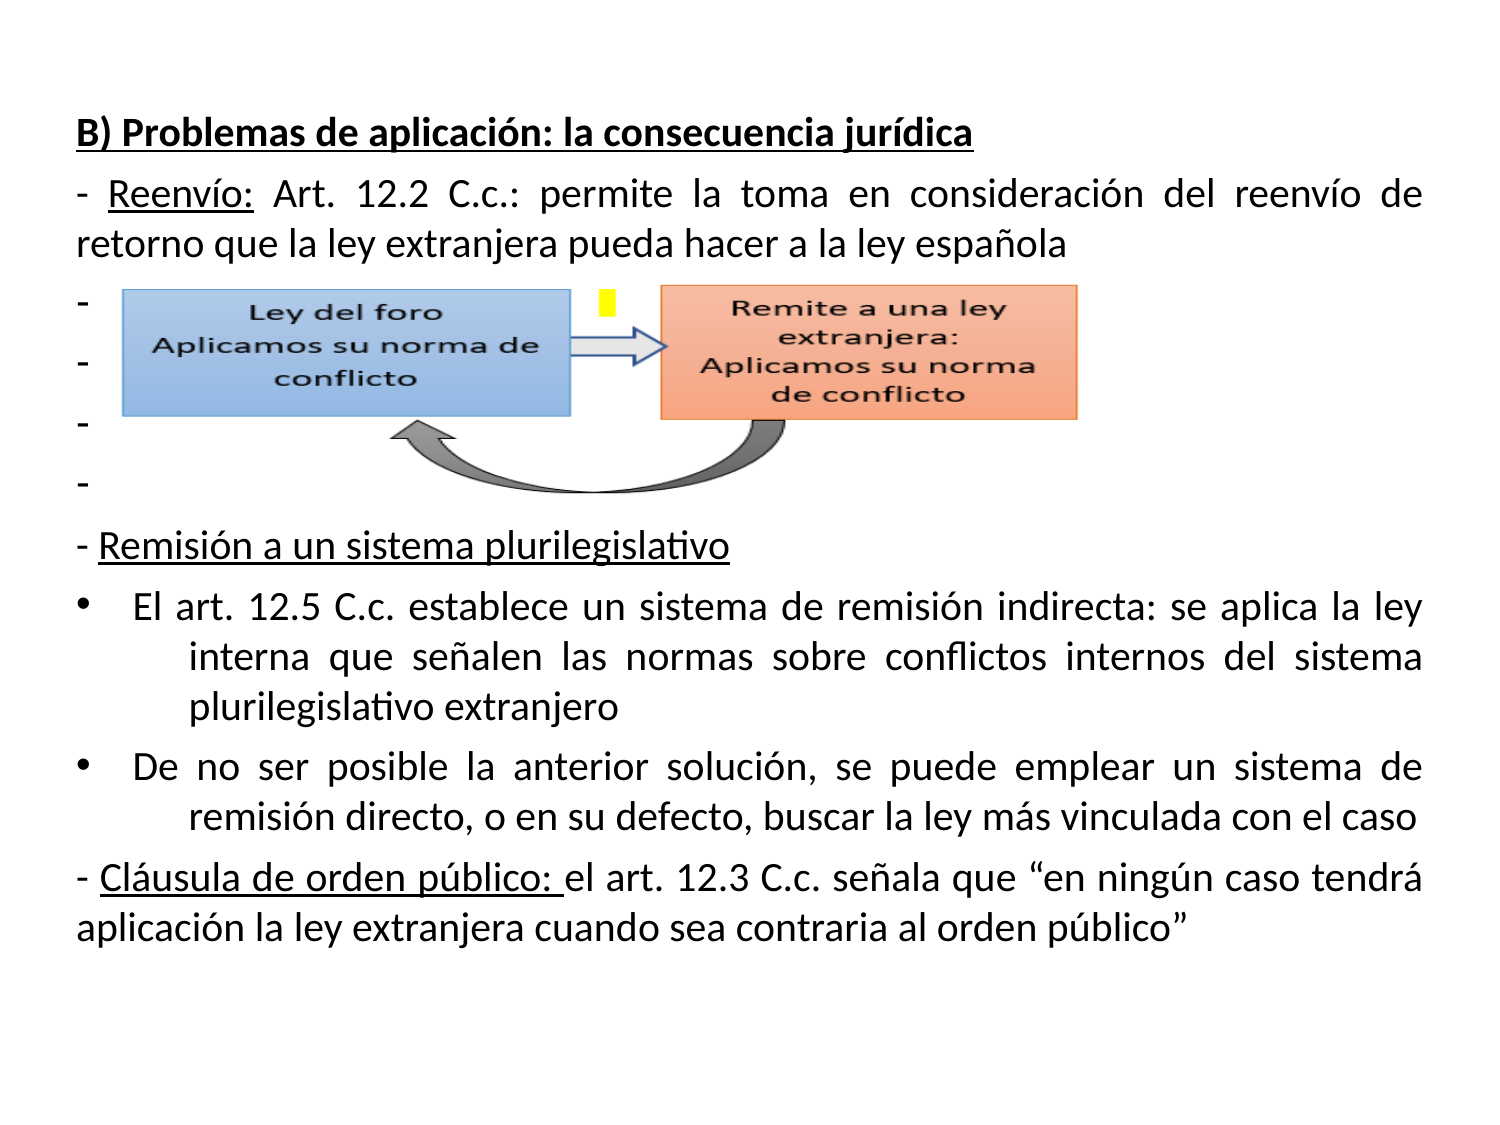

# B) Problemas de aplicación: la consecuencia jurídica
- Reenvío: Art. 12.2 C.c.: permite la toma en consideración del reenvío de retorno que la ley extranjera pueda hacer a la ley española
- Remisión a un sistema plurilegislativo
El art. 12.5 C.c. establece un sistema de remisión indirecta: se aplica la ley interna que señalen las normas sobre conflictos internos del sistema plurilegislativo extranjero
De no ser posible la anterior solución, se puede emplear un sistema de remisión directo, o en su defecto, buscar la ley más vinculada con el caso
- Cláusula de orden público: el art. 12.3 C.c. señala que “en ningún caso tendrá aplicación la ley extranjera cuando sea contraria al orden público”